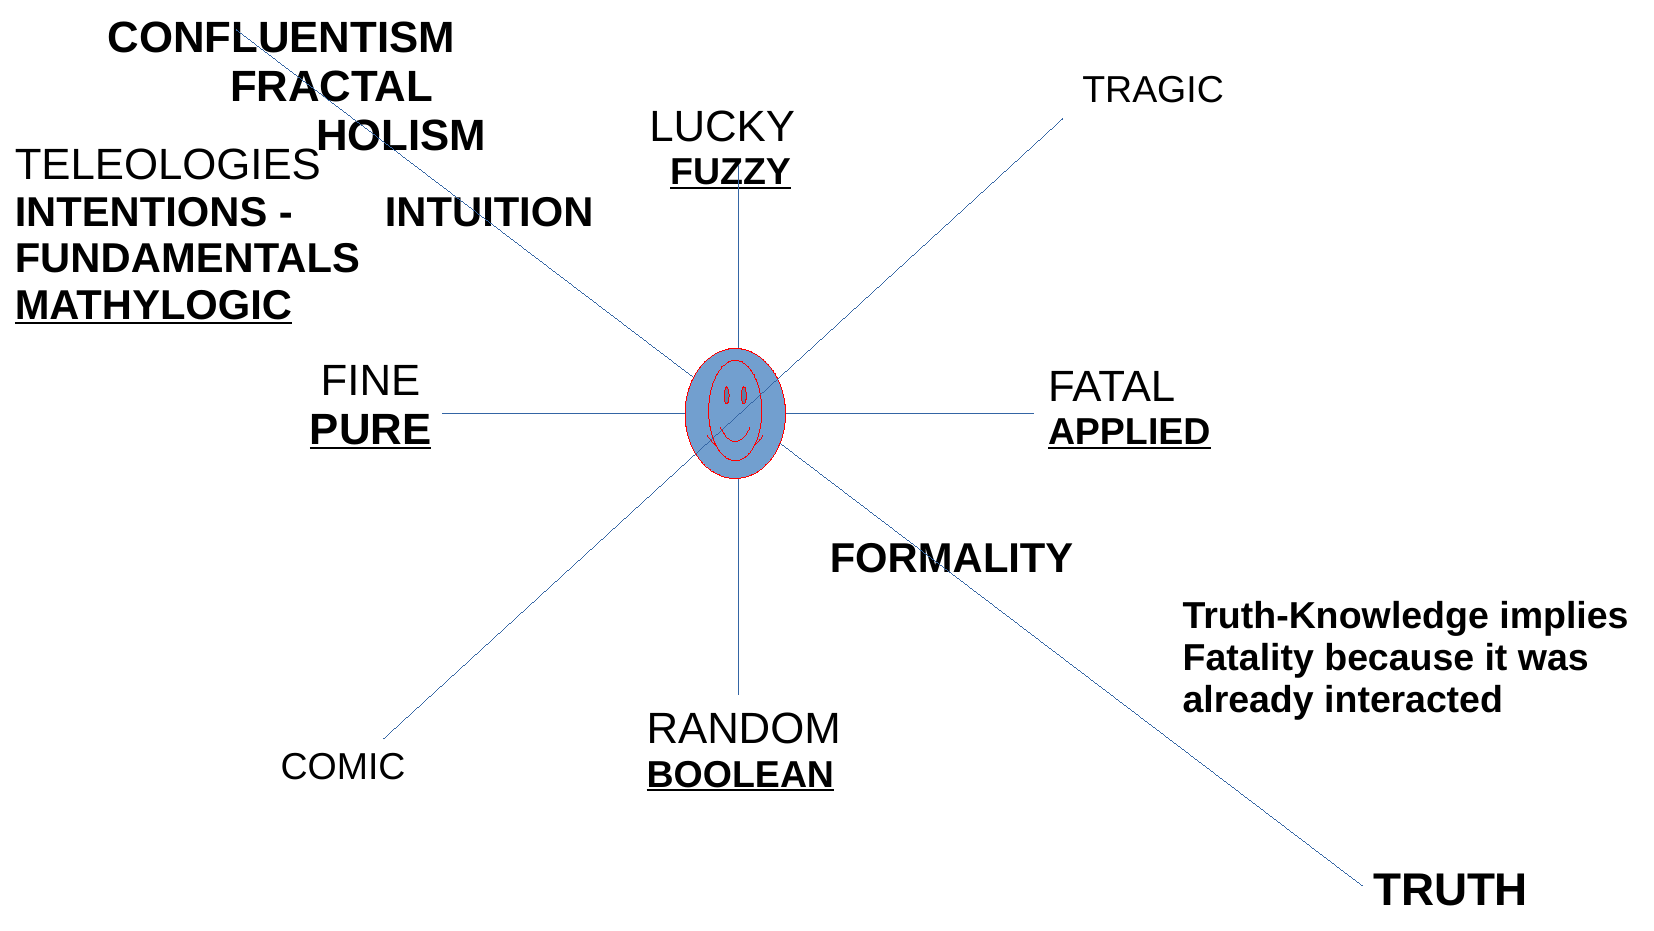

CONFLUENTISM
 FRACTAL
 HOLISM
TRAGIC
 LUCKY
 FUZZY
TELEOLOGIES
INTENTIONS - INTUITION
FUNDAMENTALS
MATHYLOGIC
 FINE
PURE
FATAL
APPLIED
FORMALITY
Truth-Knowledge implies Fatality because it was already interacted
RANDOM
BOOLEAN
COMIC
TRUTH